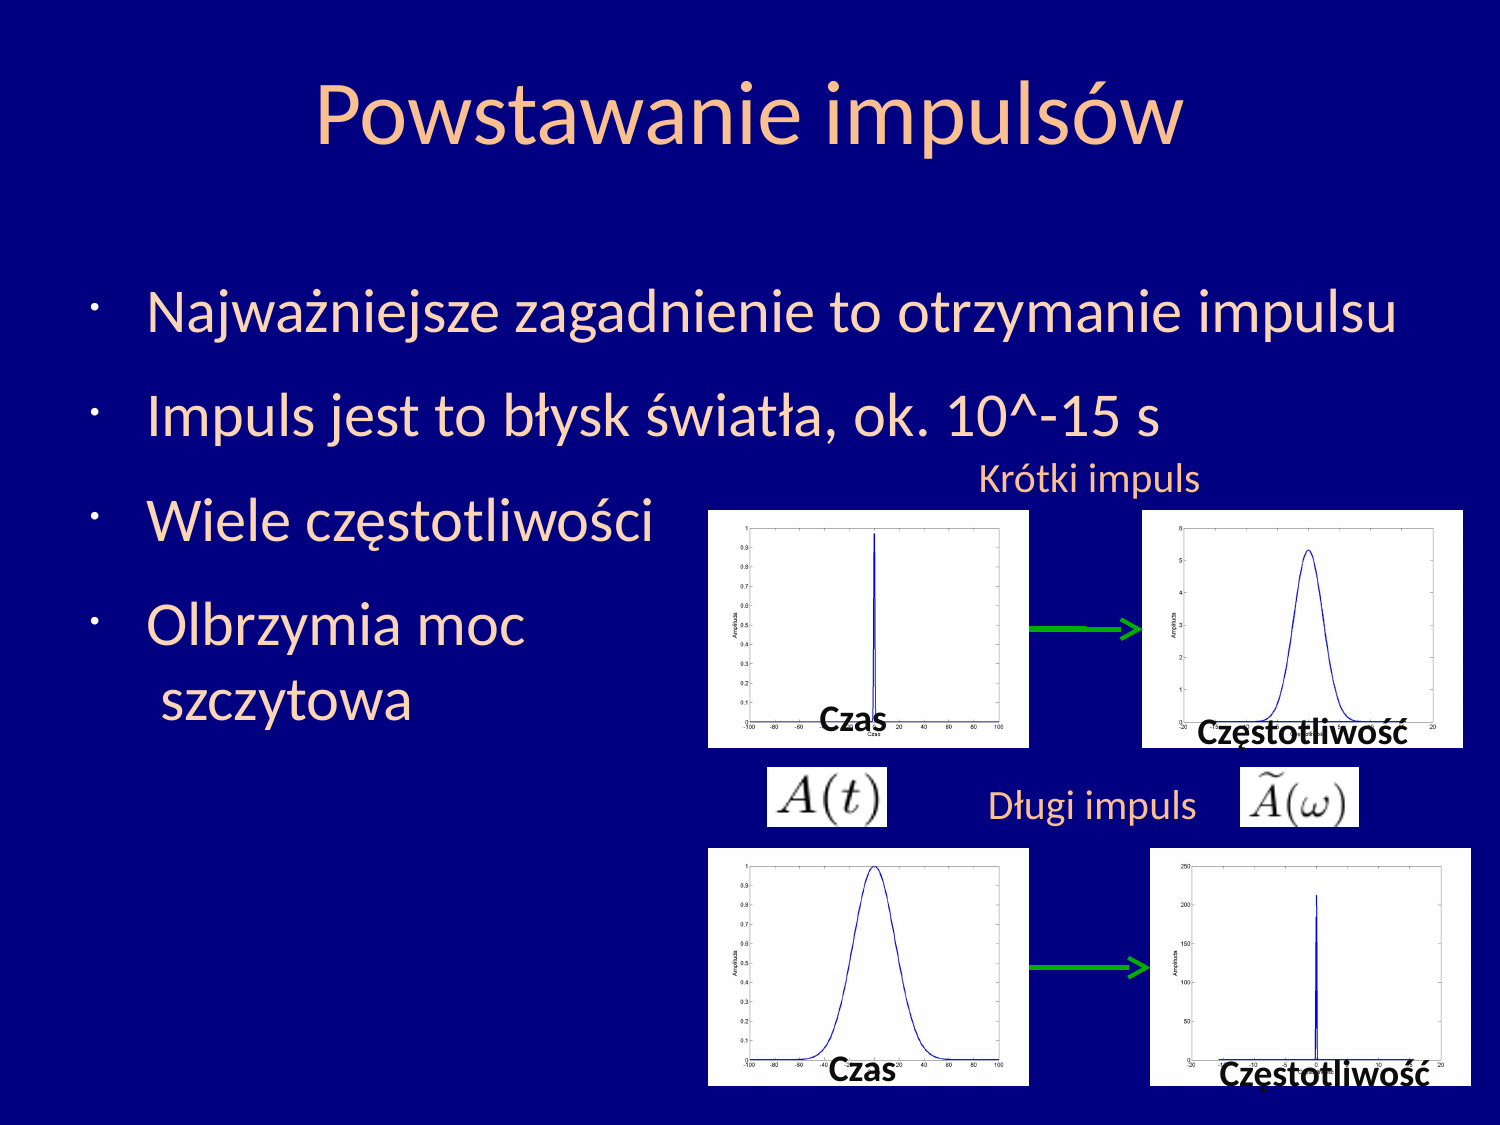

# Powstawanie impulsów
Najważniejsze zagadnienie to otrzymanie impulsu
Impuls jest to błysk światła, ok. 10^-15 s
Wiele częstotliwości
Olbrzymia moc
 szczytowa
Krótki impuls
Czas
Częstotliwość
Długi impuls
Czas
Częstotliwość